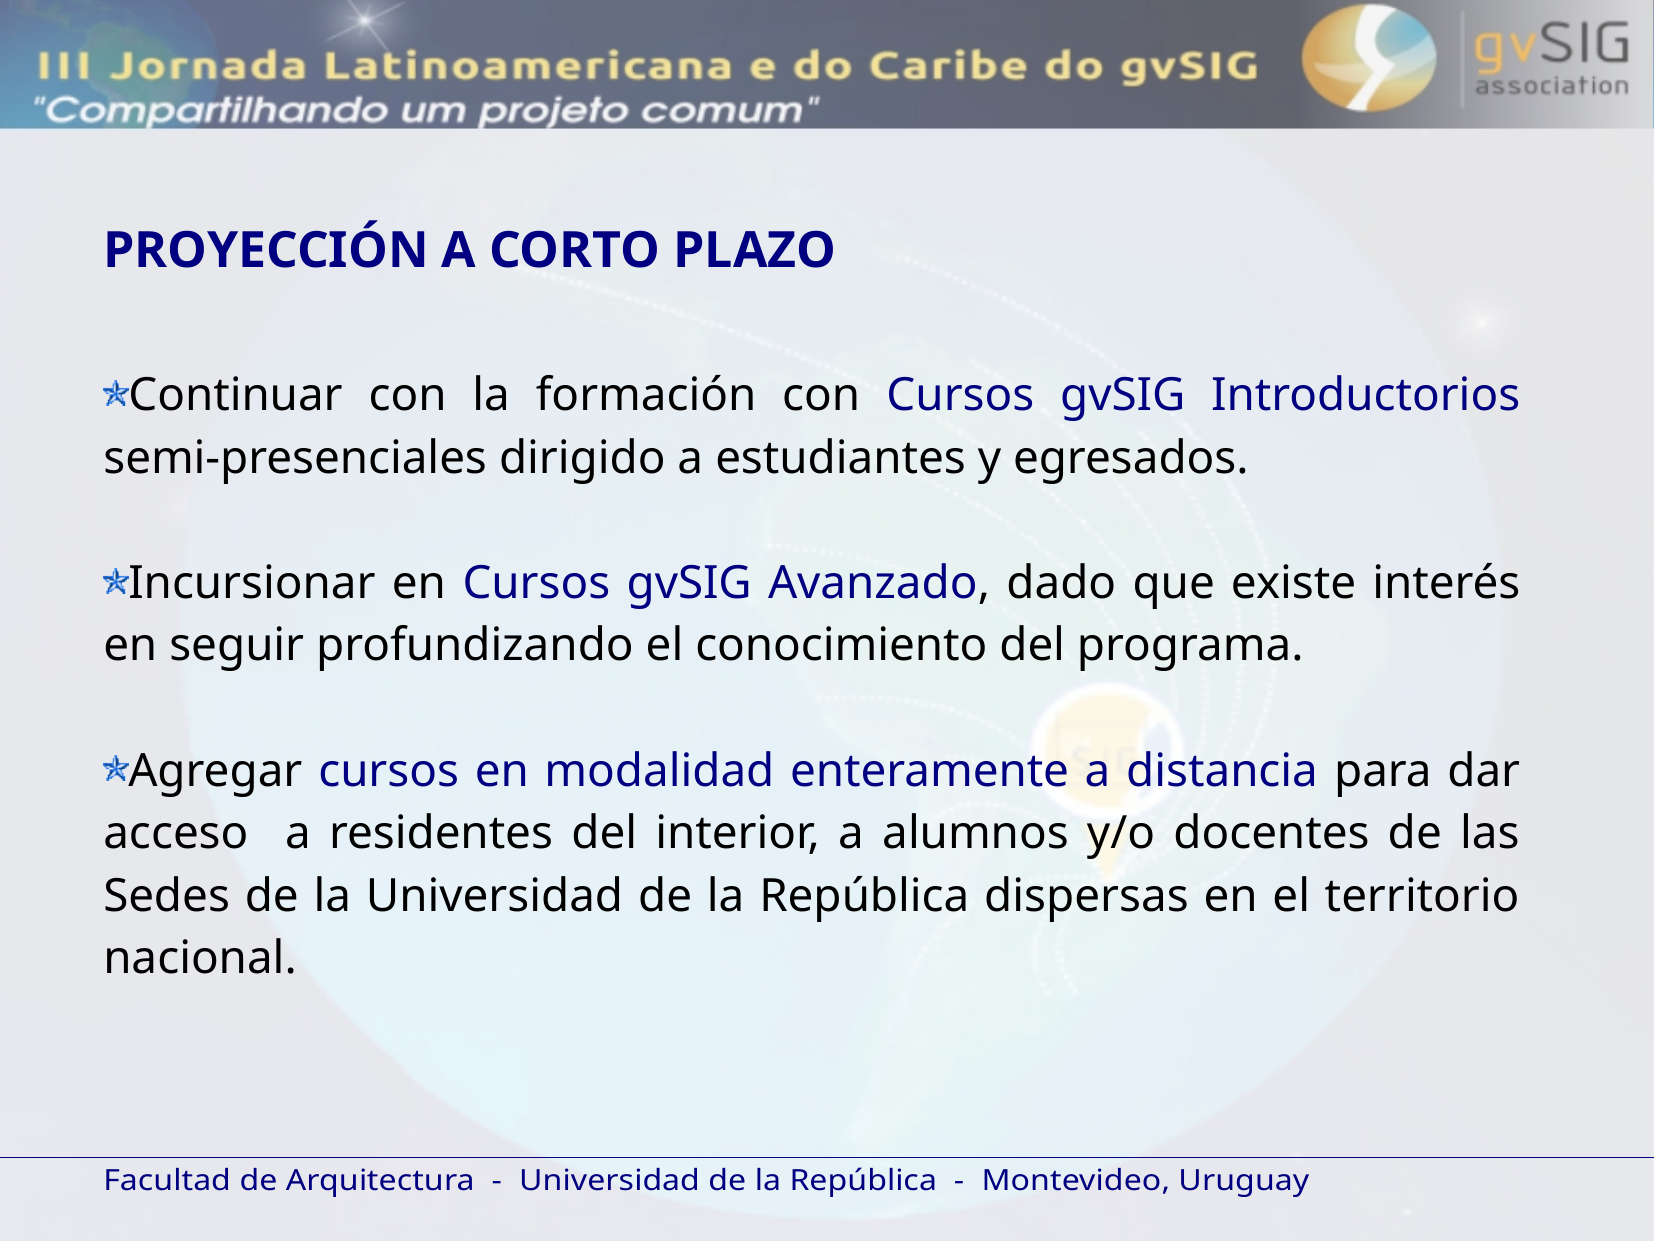

PROYECCIÓN A CORTO PLAZO
Continuar con la formación con Cursos gvSIG Introductorios semi-presenciales dirigido a estudiantes y egresados.
Incursionar en Cursos gvSIG Avanzado, dado que existe interés en seguir profundizando el conocimiento del programa.
Agregar cursos en modalidad enteramente a distancia para dar acceso a residentes del interior, a alumnos y/o docentes de las Sedes de la Universidad de la República dispersas en el territorio nacional.
Facultad de Arquitectura - Universidad de la República - Montevideo, Uruguay